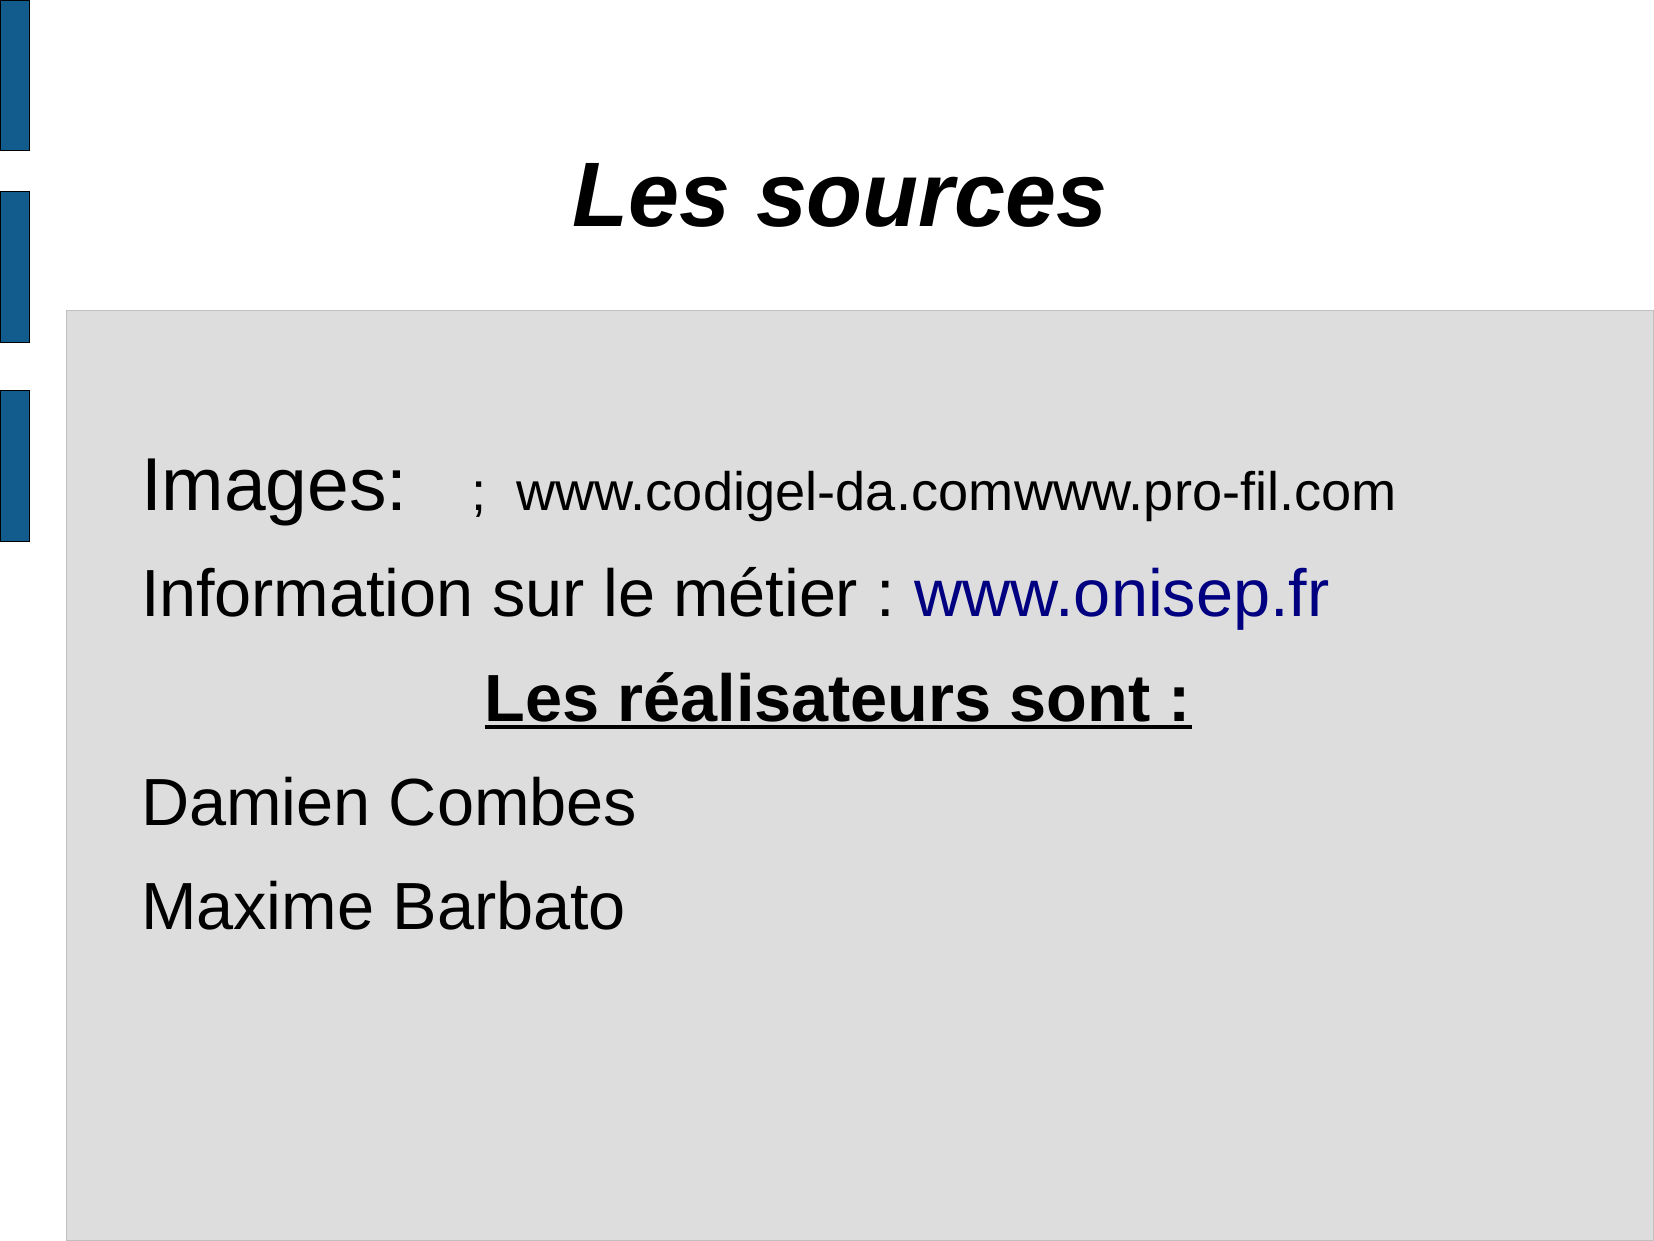

# Les sources
Images: ; www.codigel-da.comwww.pro-fil.com
Information sur le métier : www.onisep.fr
Les réalisateurs sont :
Damien Combes
Maxime Barbato